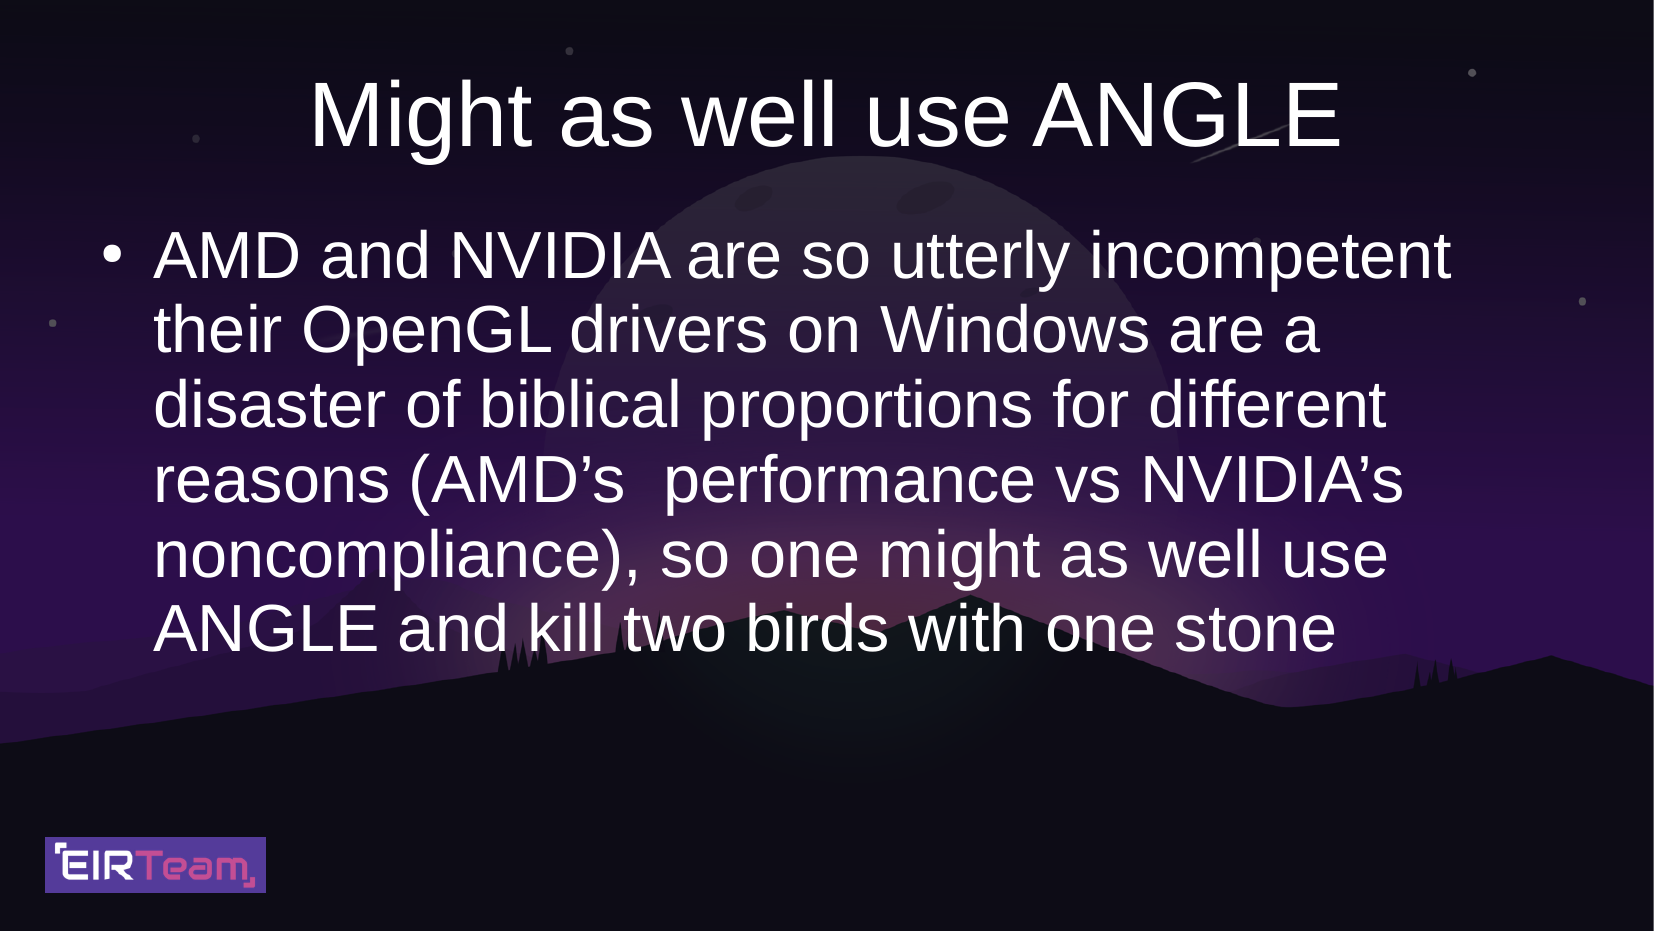

# Might as well use ANGLE
AMD and NVIDIA are so utterly incompetent their OpenGL drivers on Windows are a disaster of biblical proportions for different reasons (AMD’s performance vs NVIDIA’s noncompliance), so one might as well use ANGLE and kill two birds with one stone